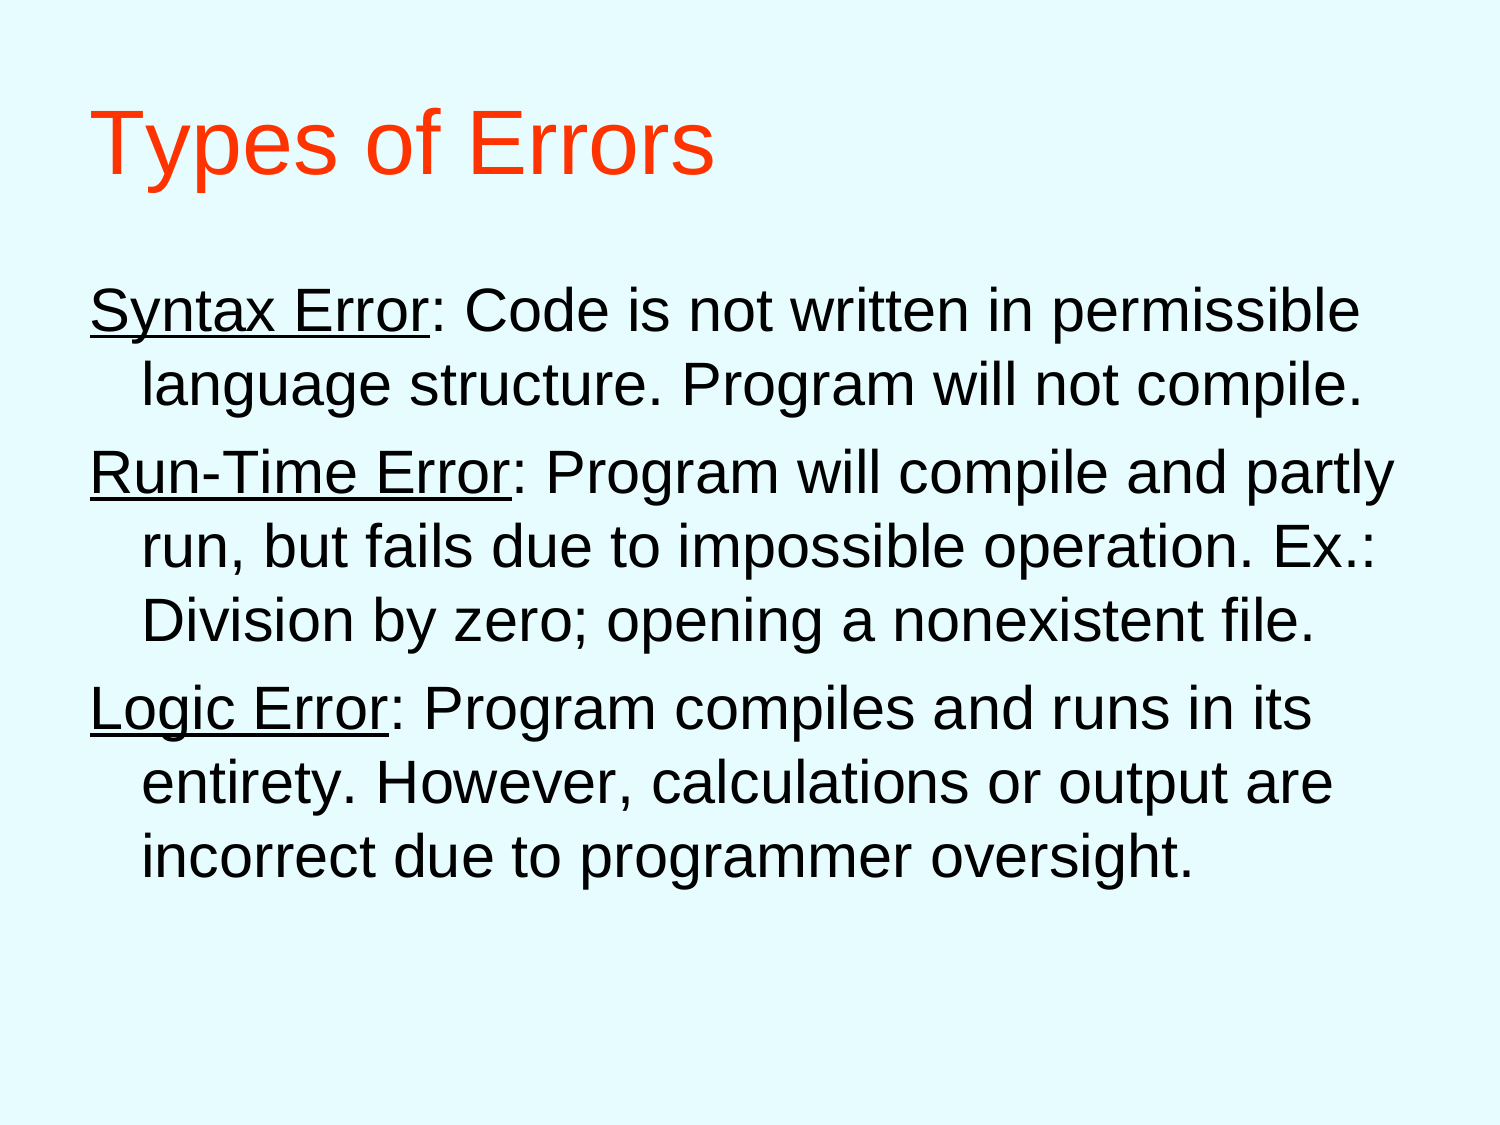

# Types of Errors
Syntax Error: Code is not written in permissible language structure. Program will not compile.
Run-Time Error: Program will compile and partly run, but fails due to impossible operation. Ex.: Division by zero; opening a nonexistent file.
Logic Error: Program compiles and runs in its entirety. However, calculations or output are incorrect due to programmer oversight.